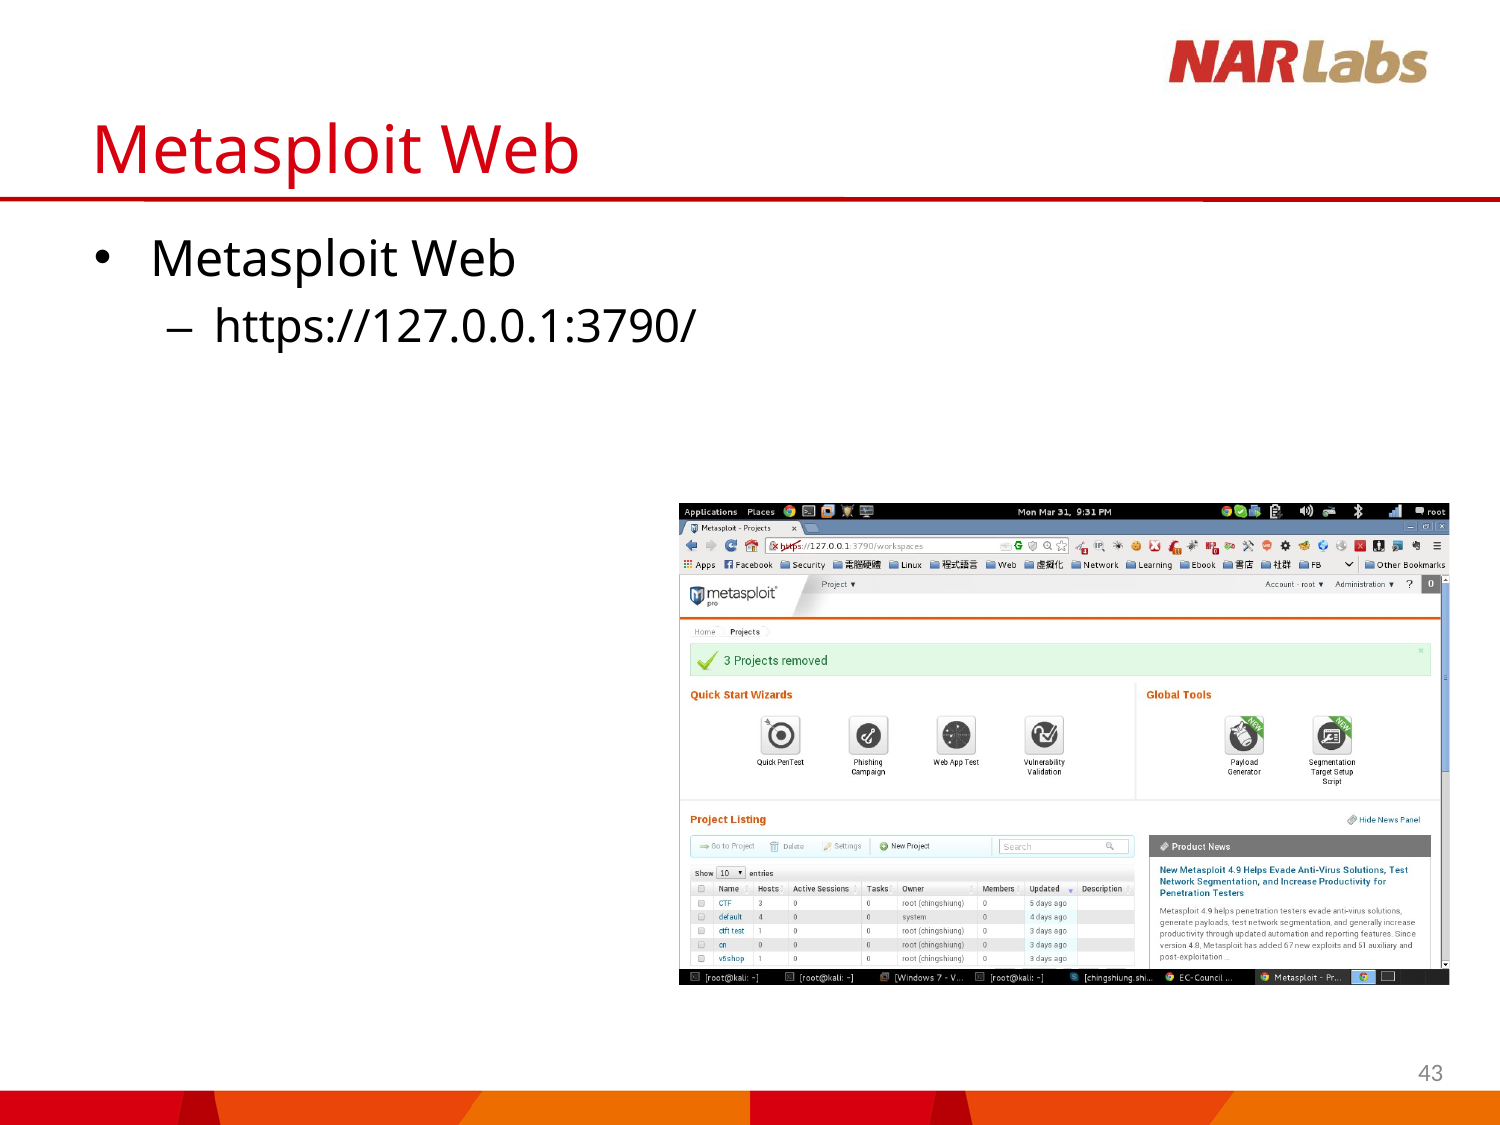

# Metasploit Web
Metasploit Web
–	https://127.0.0.1:3790/
20